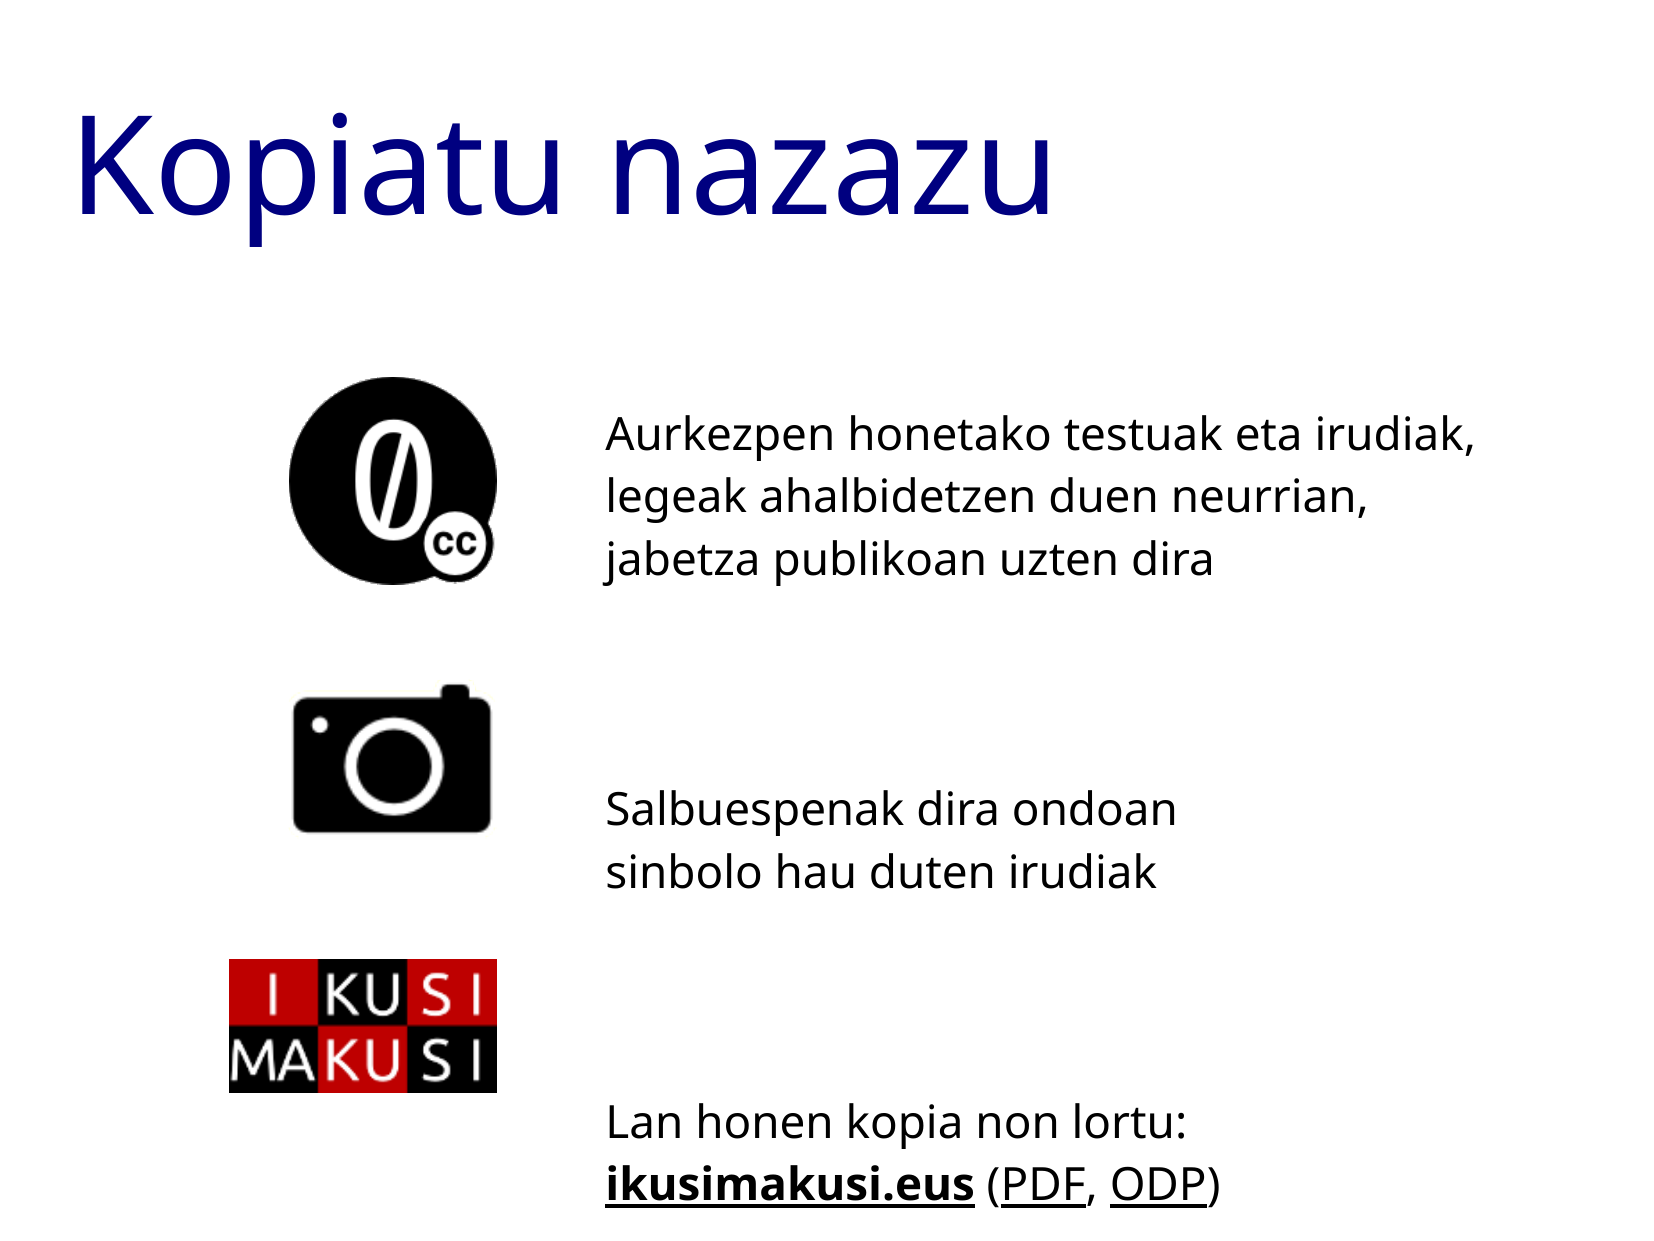

Kopiatu nazazu
Aurkezpen honetako testuak eta irudiak,
legeak ahalbidetzen duen neurrian,
jabetza publikoan uzten dira
Salbuespenak dira ondoan
sinbolo hau duten irudiak
Lan honen kopia non lortu:
ikusimakusi.eus (PDF, ODP)